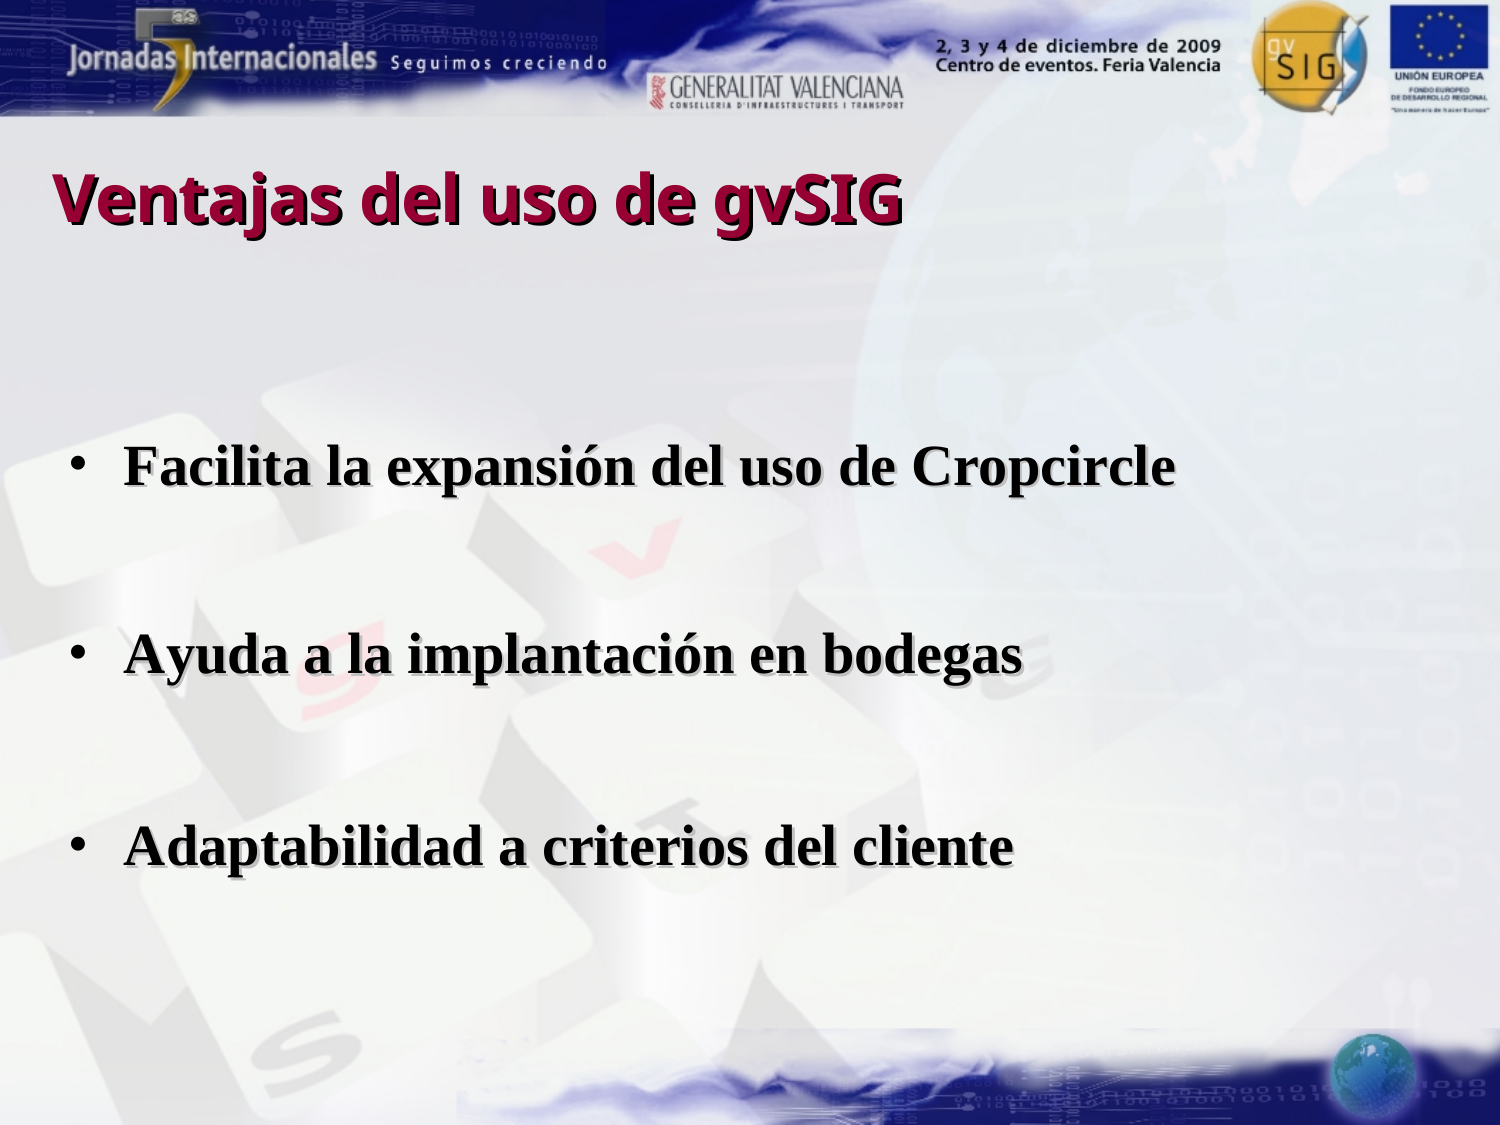

Ventajas del uso de gvSIG
# Facilita la expansión del uso de Cropcircle
Ayuda a la implantación en bodegas
Adaptabilidad a criterios del cliente